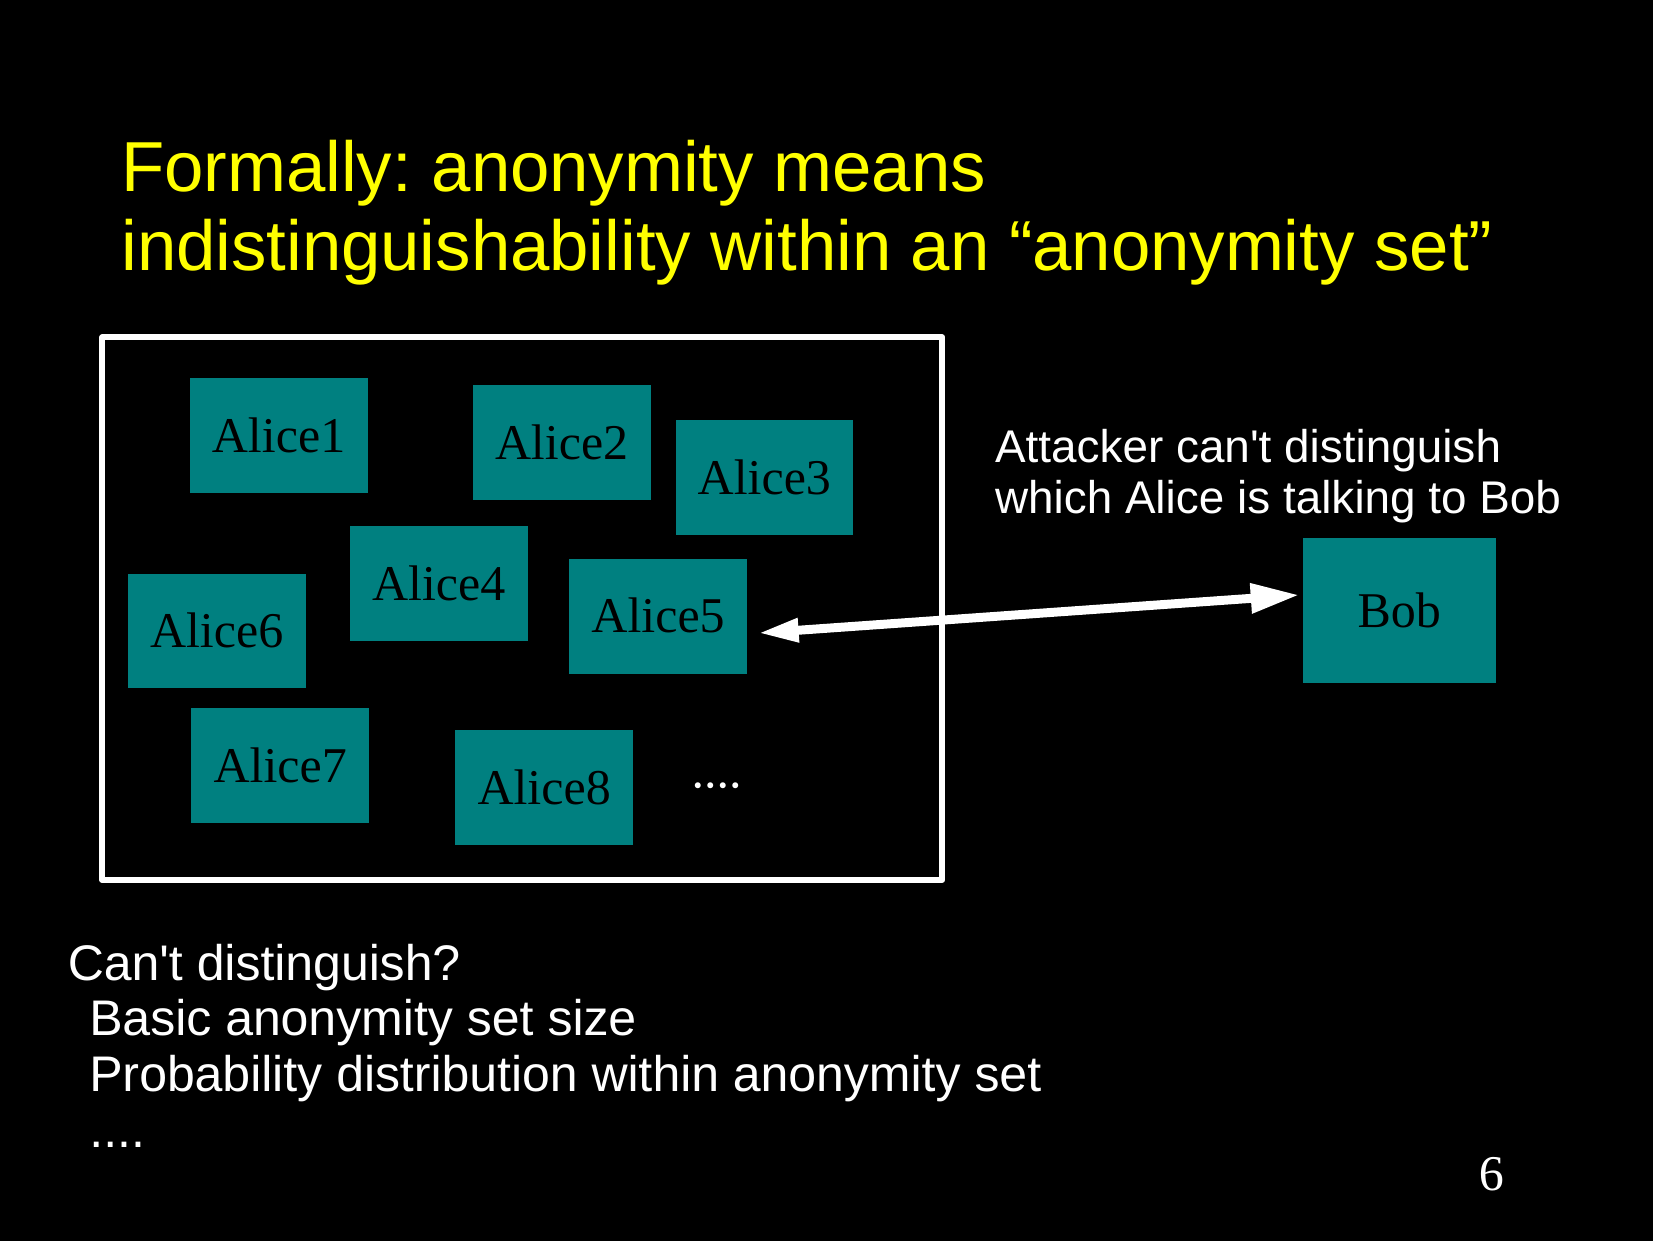

# Formally: anonymity means indistinguishability within an “anonymity set”
Alice1
Alice2
Alice3
Attacker can't distinguish
which Alice is talking to Bob
Alice4
Bob
Alice5
Alice6
Alice7
Alice8
....
 Can't distinguish?
Basic anonymity set size
Probability distribution within anonymity set
....